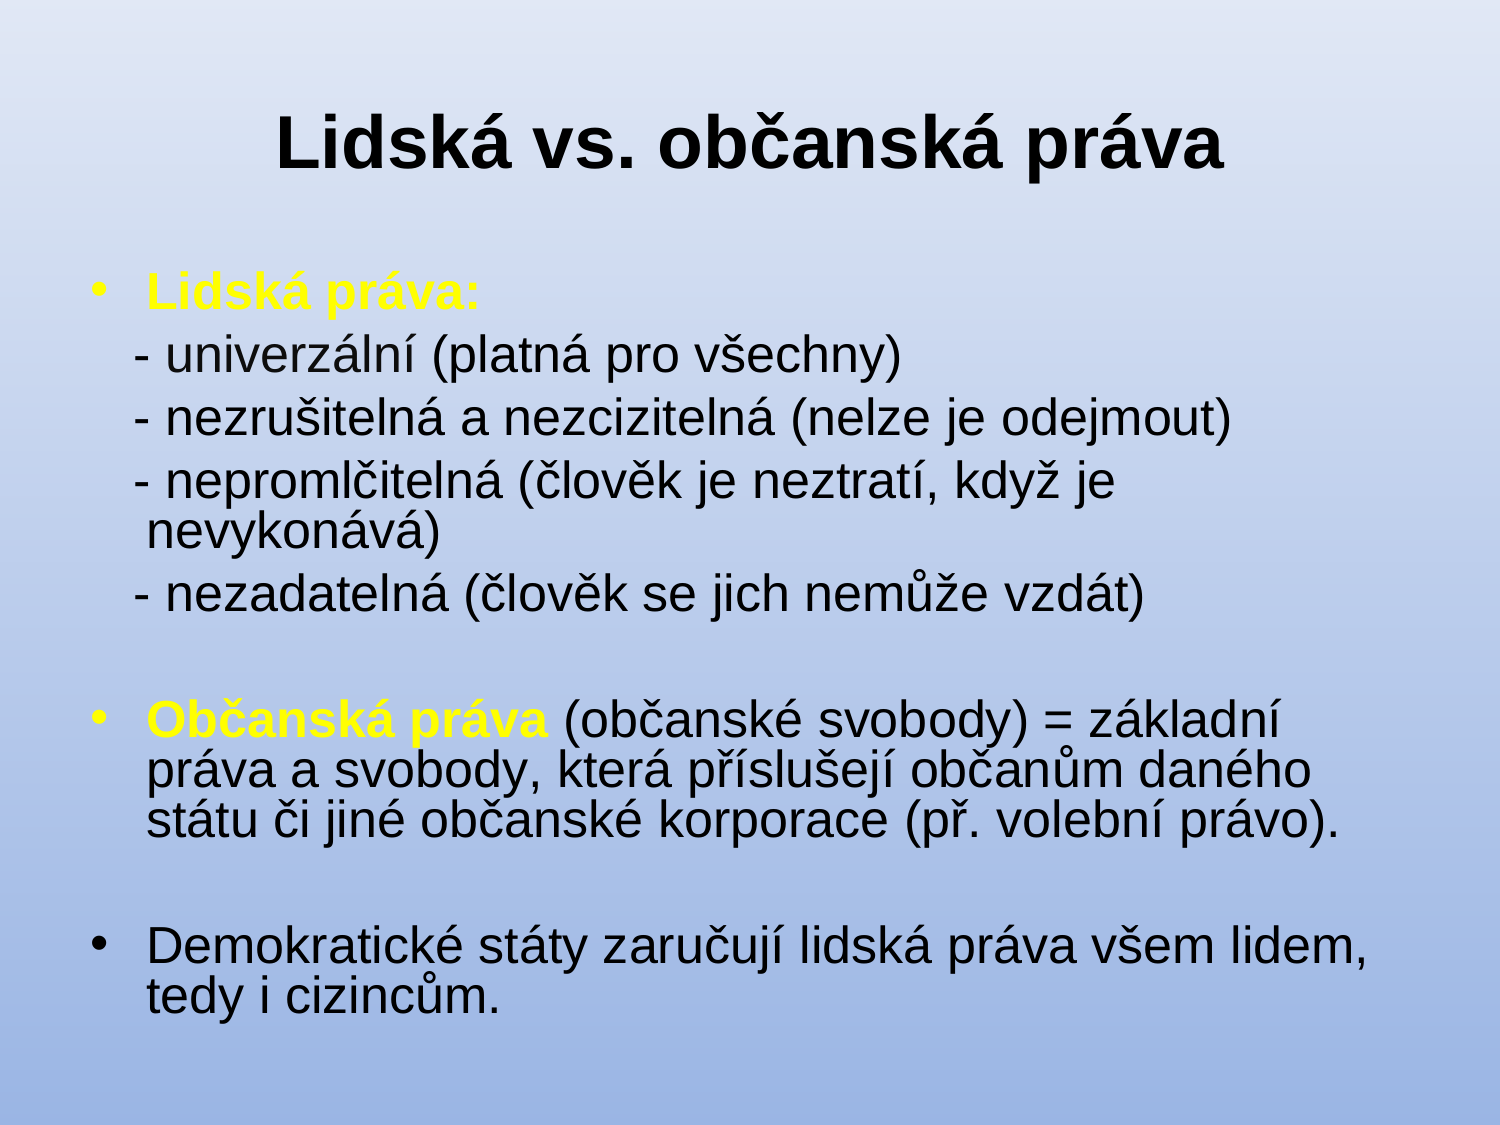

# Lidská vs. občanská práva
Lidská práva:
 - univerzální (platná pro všechny)
 - nezrušitelná a nezcizitelná (nelze je odejmout)
 - nepromlčitelná (člověk je neztratí, když je 	nevykonává)
 - nezadatelná (člověk se jich nemůže vzdát)
Občanská práva (občanské svobody) = základní práva a svobody, která příslušejí občanům daného státu či jiné občanské korporace (př. volební právo).
Demokratické státy zaručují lidská práva všem lidem, tedy i cizincům.